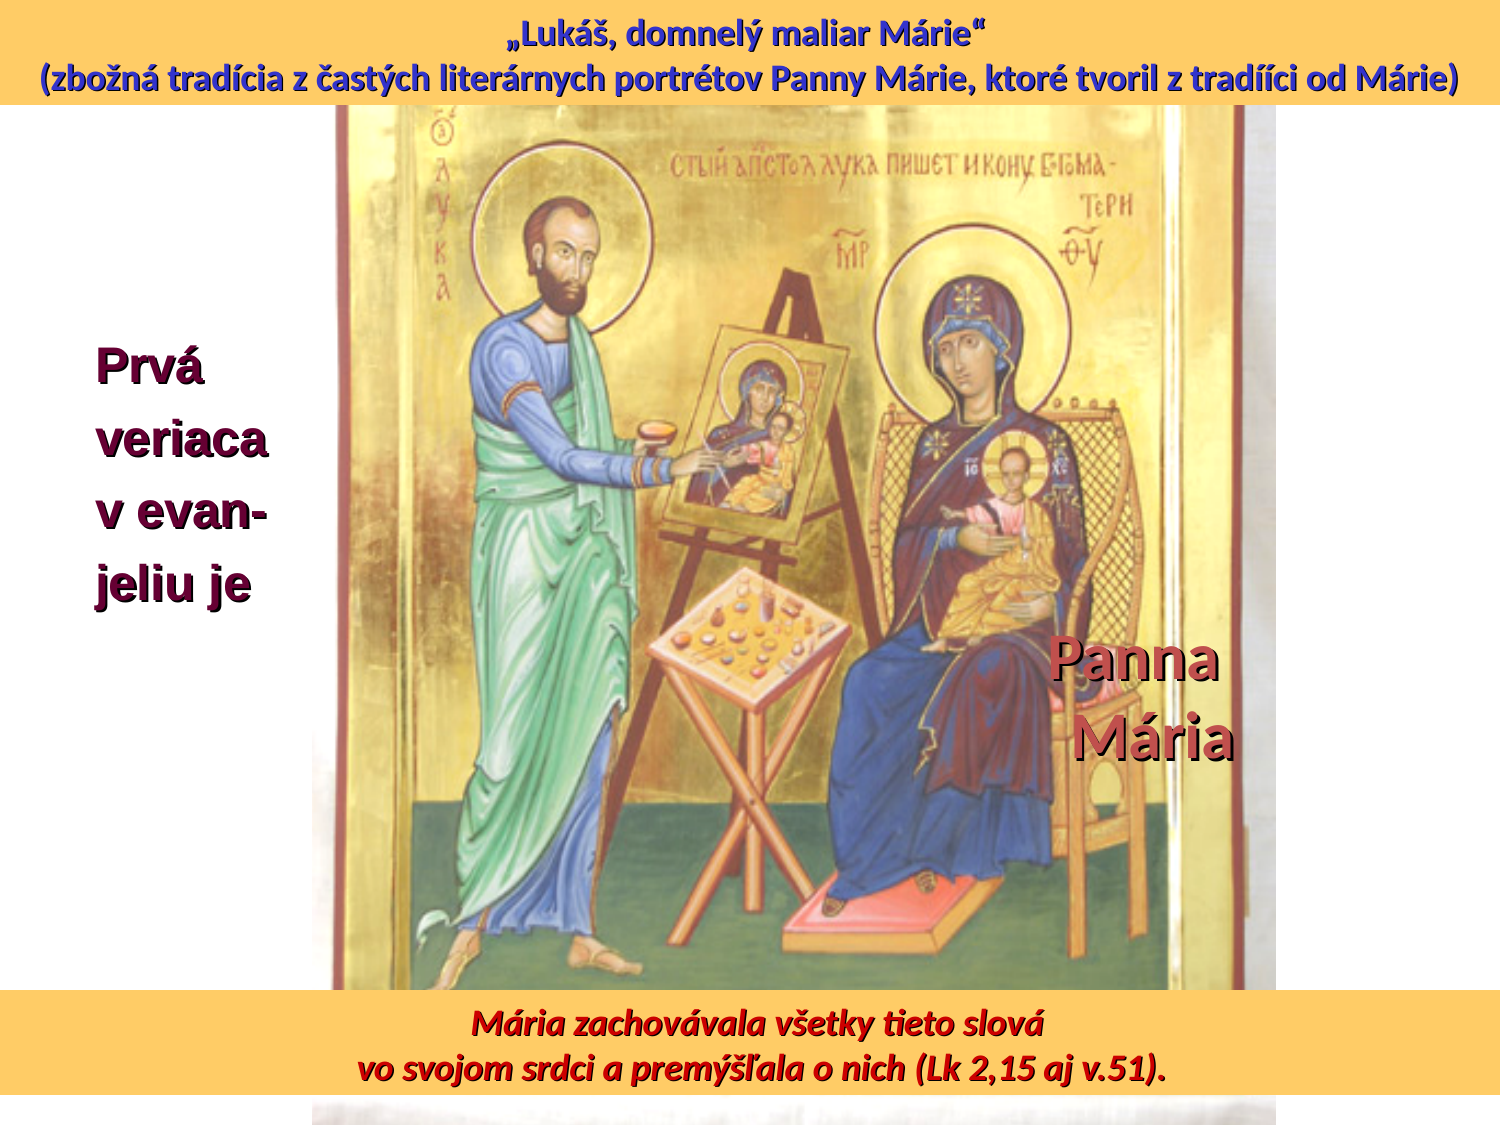

„Lukáš, domnelý maliar Márie“
(zbožná tradícia z častých literárnych portrétov Panny Márie, ktoré tvoril z tradííci od Márie)
#
Prvá
veriaca
v evan-
jeliu je
Panna
Mária
Mária zachovávala všetky tieto slová
vo svojom srdci a premýšľala o nich (Lk 2,15 aj v.51).